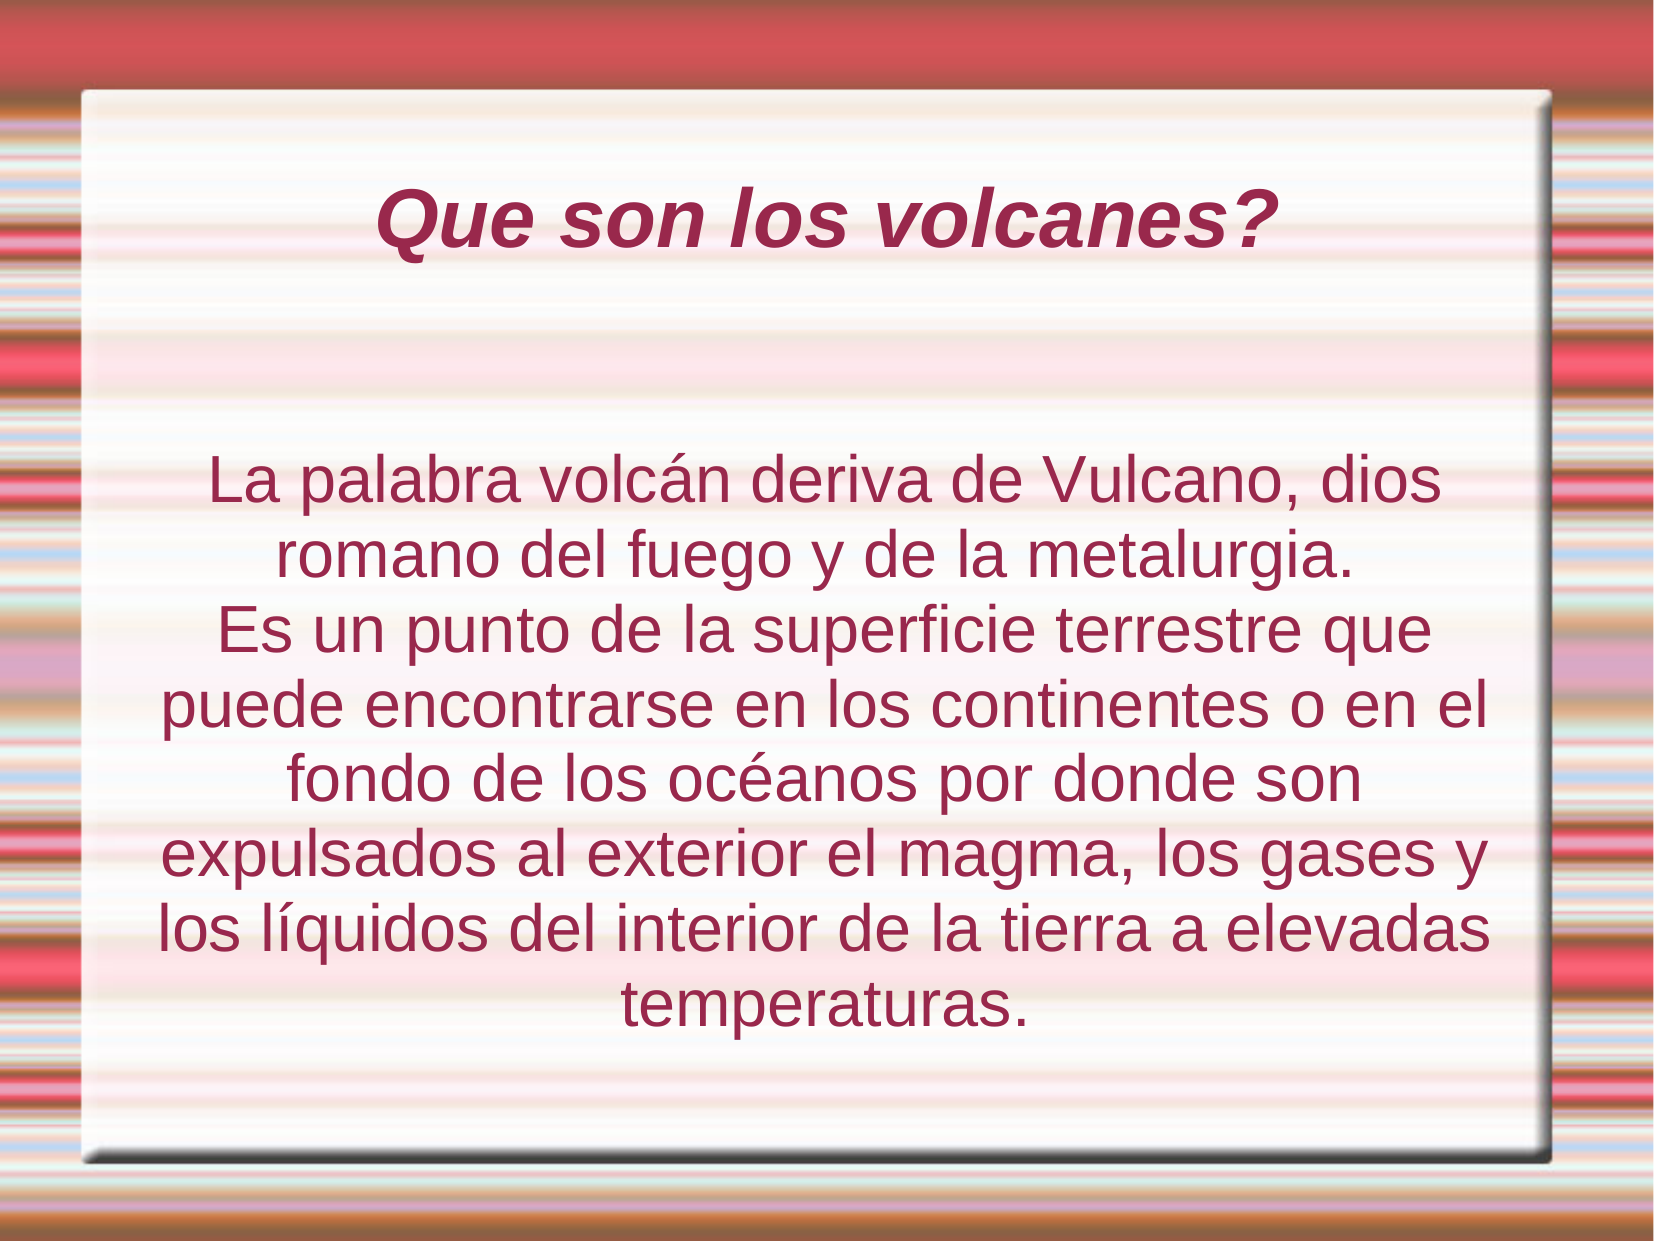

# Que son los volcanes?
La palabra volcán deriva de Vulcano, dios romano del fuego y de la metalurgia.
Es un punto de la superficie terrestre que puede encontrarse en los continentes o en el fondo de los océanos por donde son expulsados al exterior el magma, los gases y los líquidos del interior de la tierra a elevadas temperaturas.